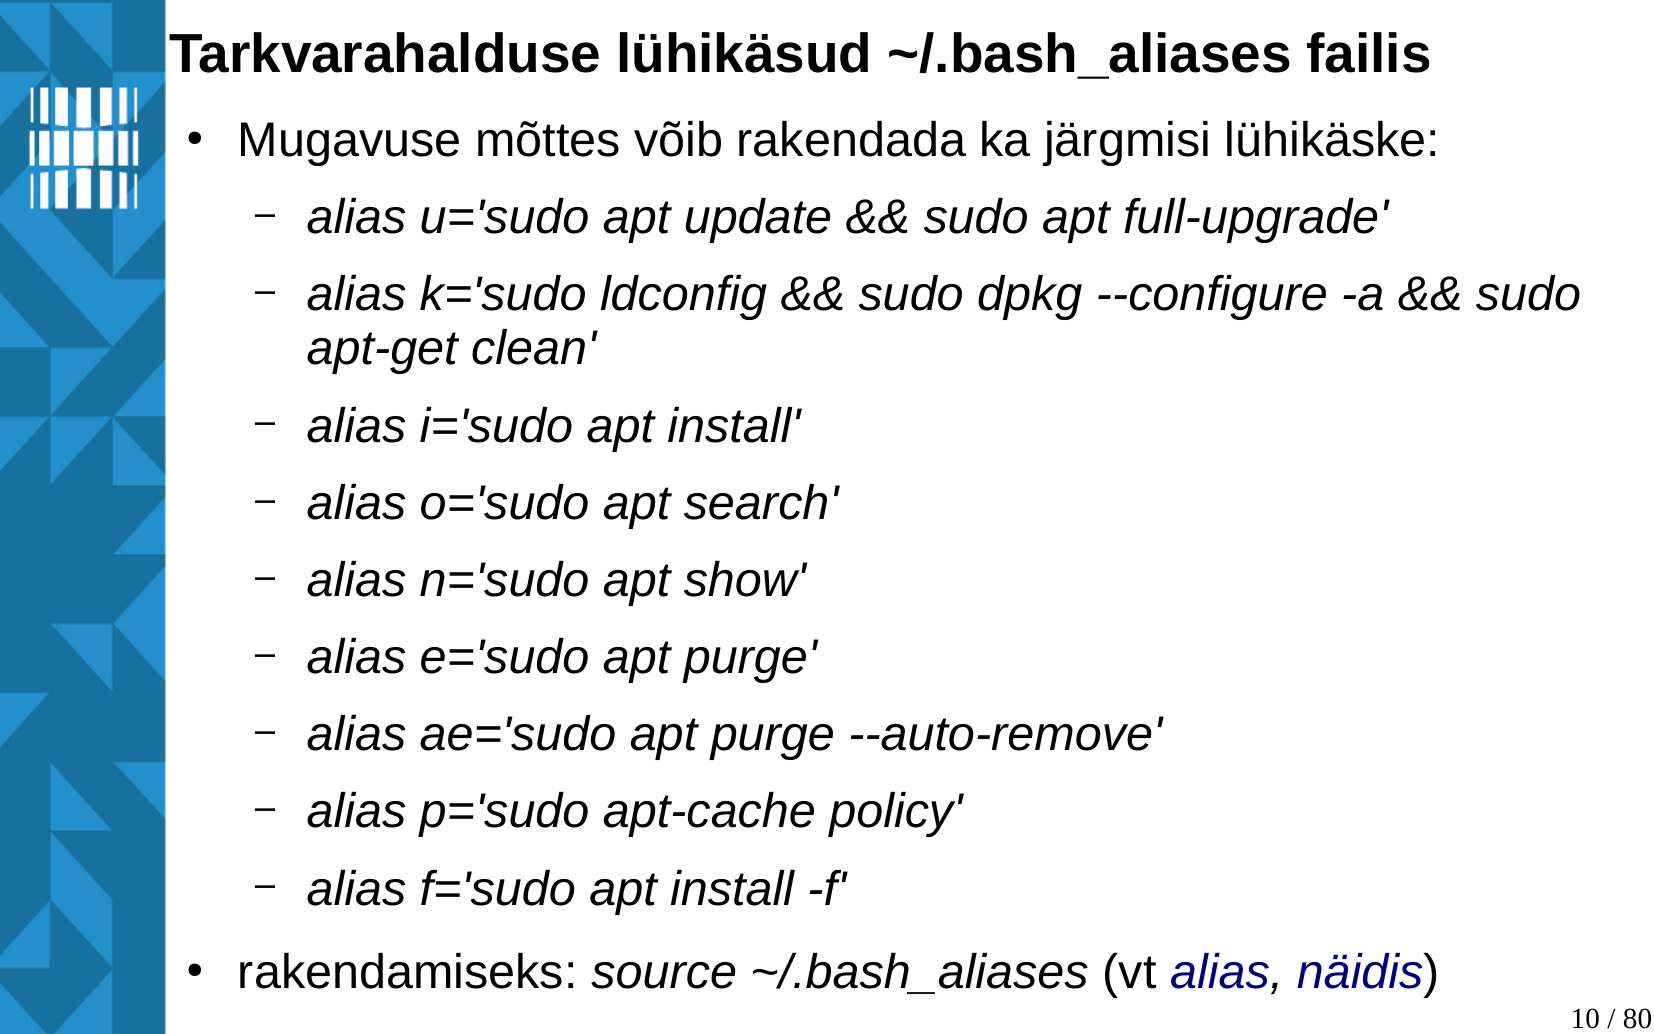

# Tarkvarahalduse lühikäsud ~/.bash_aliases failis
Mugavuse mõttes võib rakendada ka järgmisi lühikäske:
alias u='sudo apt update && sudo apt full-upgrade'
alias k='sudo ldconfig && sudo dpkg --configure -a && sudo apt-get clean'
alias i='sudo apt install'
alias o='sudo apt search'
alias n='sudo apt show'
alias e='sudo apt purge'
alias ae='sudo apt purge --auto-remove'
alias p='sudo apt-cache policy'
alias f='sudo apt install -f'
rakendamiseks: source ~/.bash_aliases (vt alias, näidis)
10